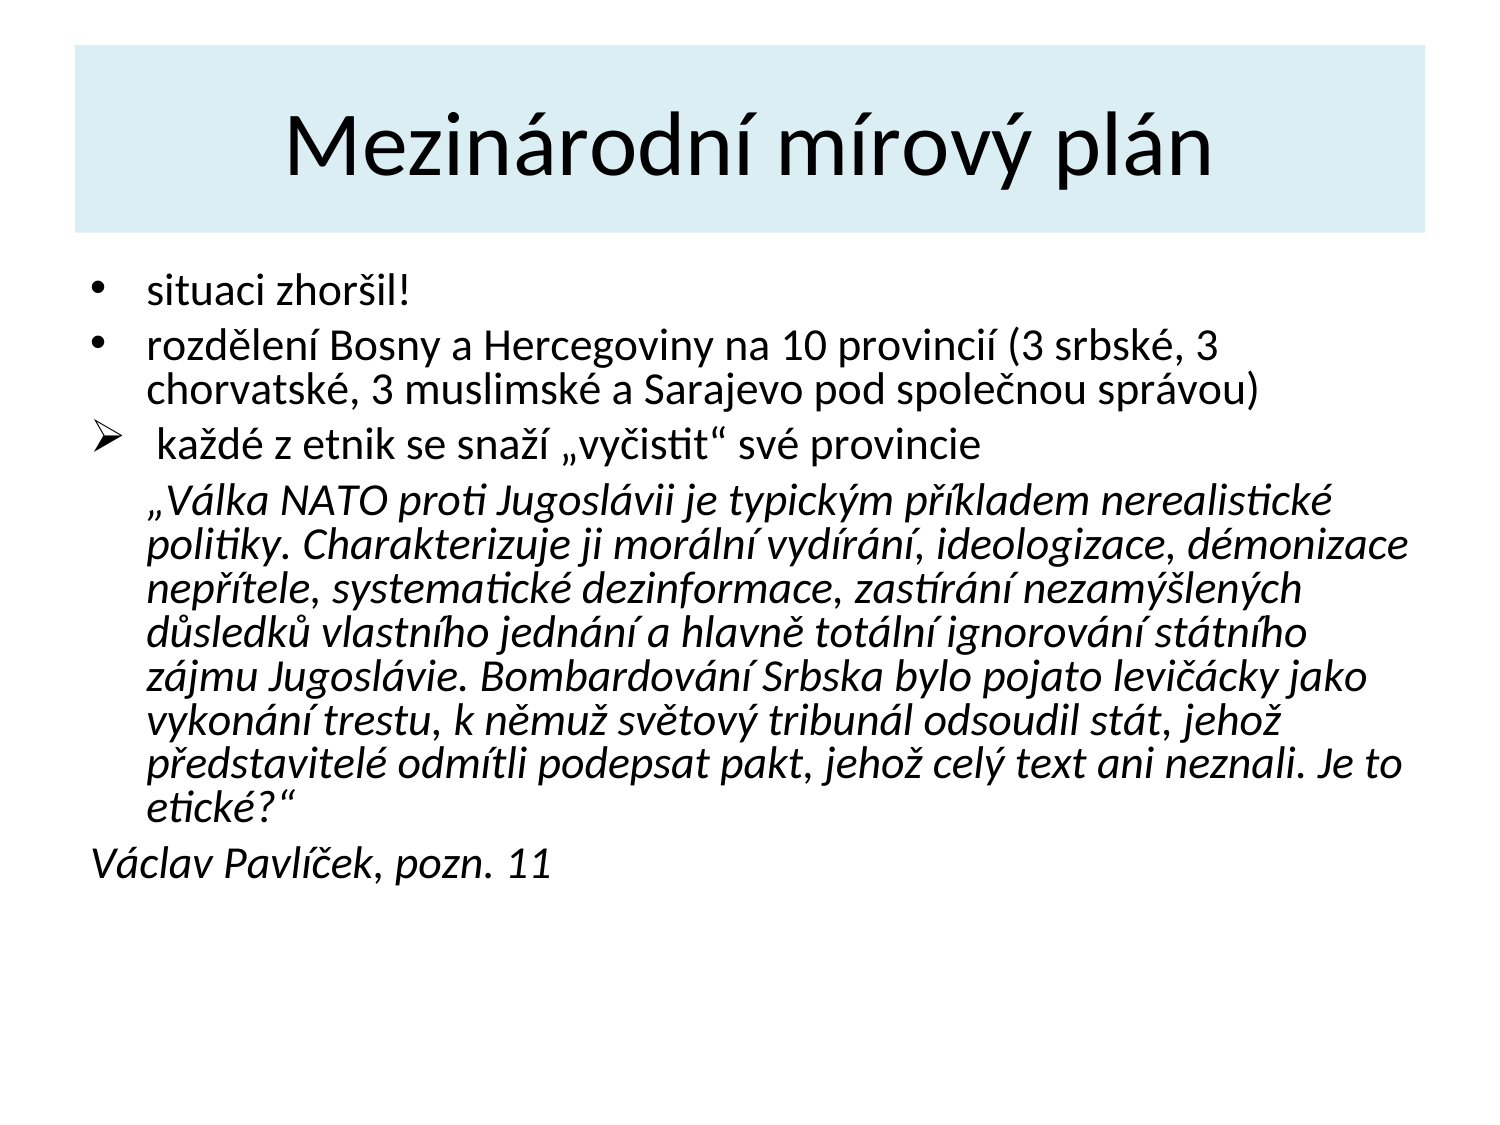

# Mezinárodní mírový plán
situaci zhoršil!
rozdělení Bosny a Hercegoviny na 10 provincií (3 srbské, 3 chorvatské, 3 muslimské a Sarajevo pod společnou správou)
 každé z etnik se snaží „vyčistit“ své provincie
	„Válka NATO proti Jugoslávii je typickým příkladem nerealistické politiky. Charakterizuje ji morální vydírání, ideologizace, démonizace nepřítele, systematické dezinformace, zastírání nezamýšlených důsledků vlastního jednání a hlavně totální ignorování státního zájmu Jugoslávie. Bombardování Srbska bylo pojato levičácky jako vykonání trestu, k němuž světový tribunál odsoudil stát, jehož představitelé odmítli podepsat pakt, jehož celý text ani neznali. Je to etické?“
Václav Pavlíček, pozn. 11